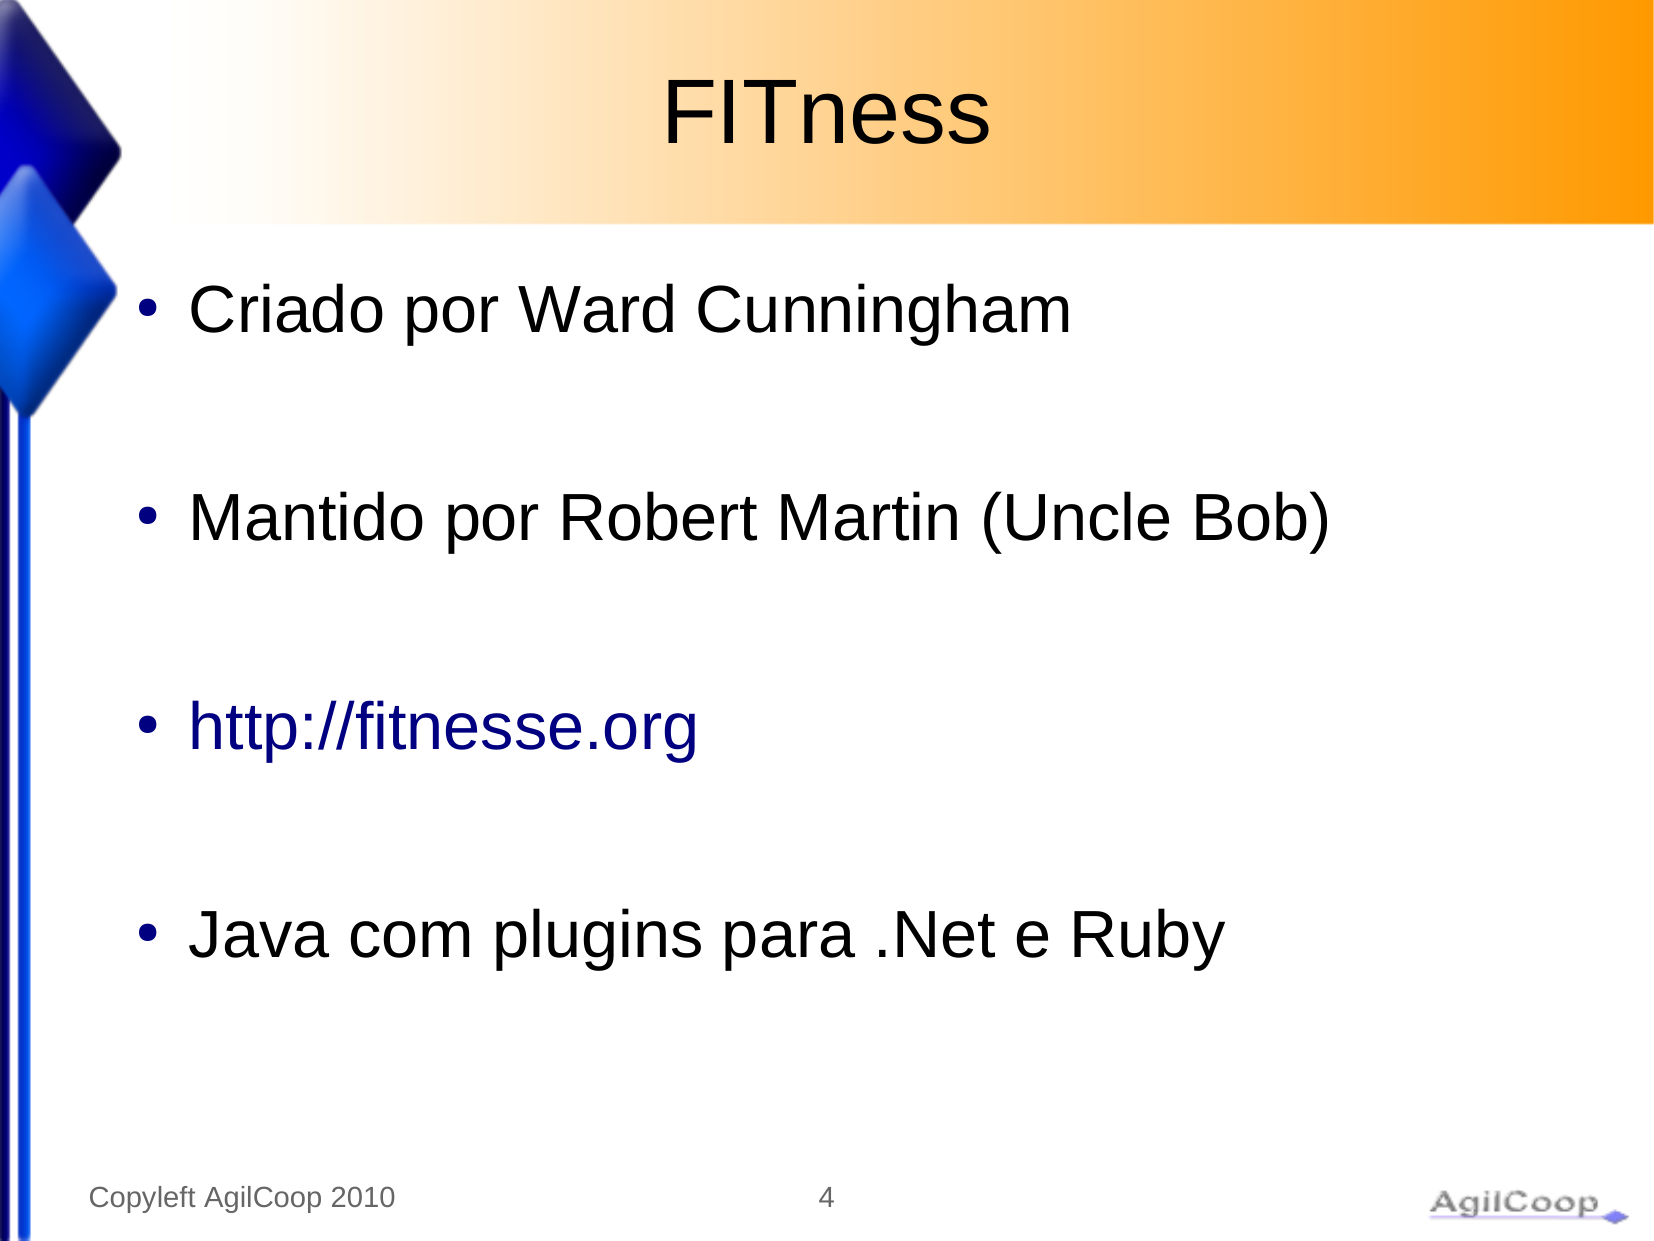

# FITness
Criado por Ward Cunningham
Mantido por Robert Martin (Uncle Bob)
http://fitnesse.org
Java com plugins para .Net e Ruby
Copyleft AgilCoop 2010
4